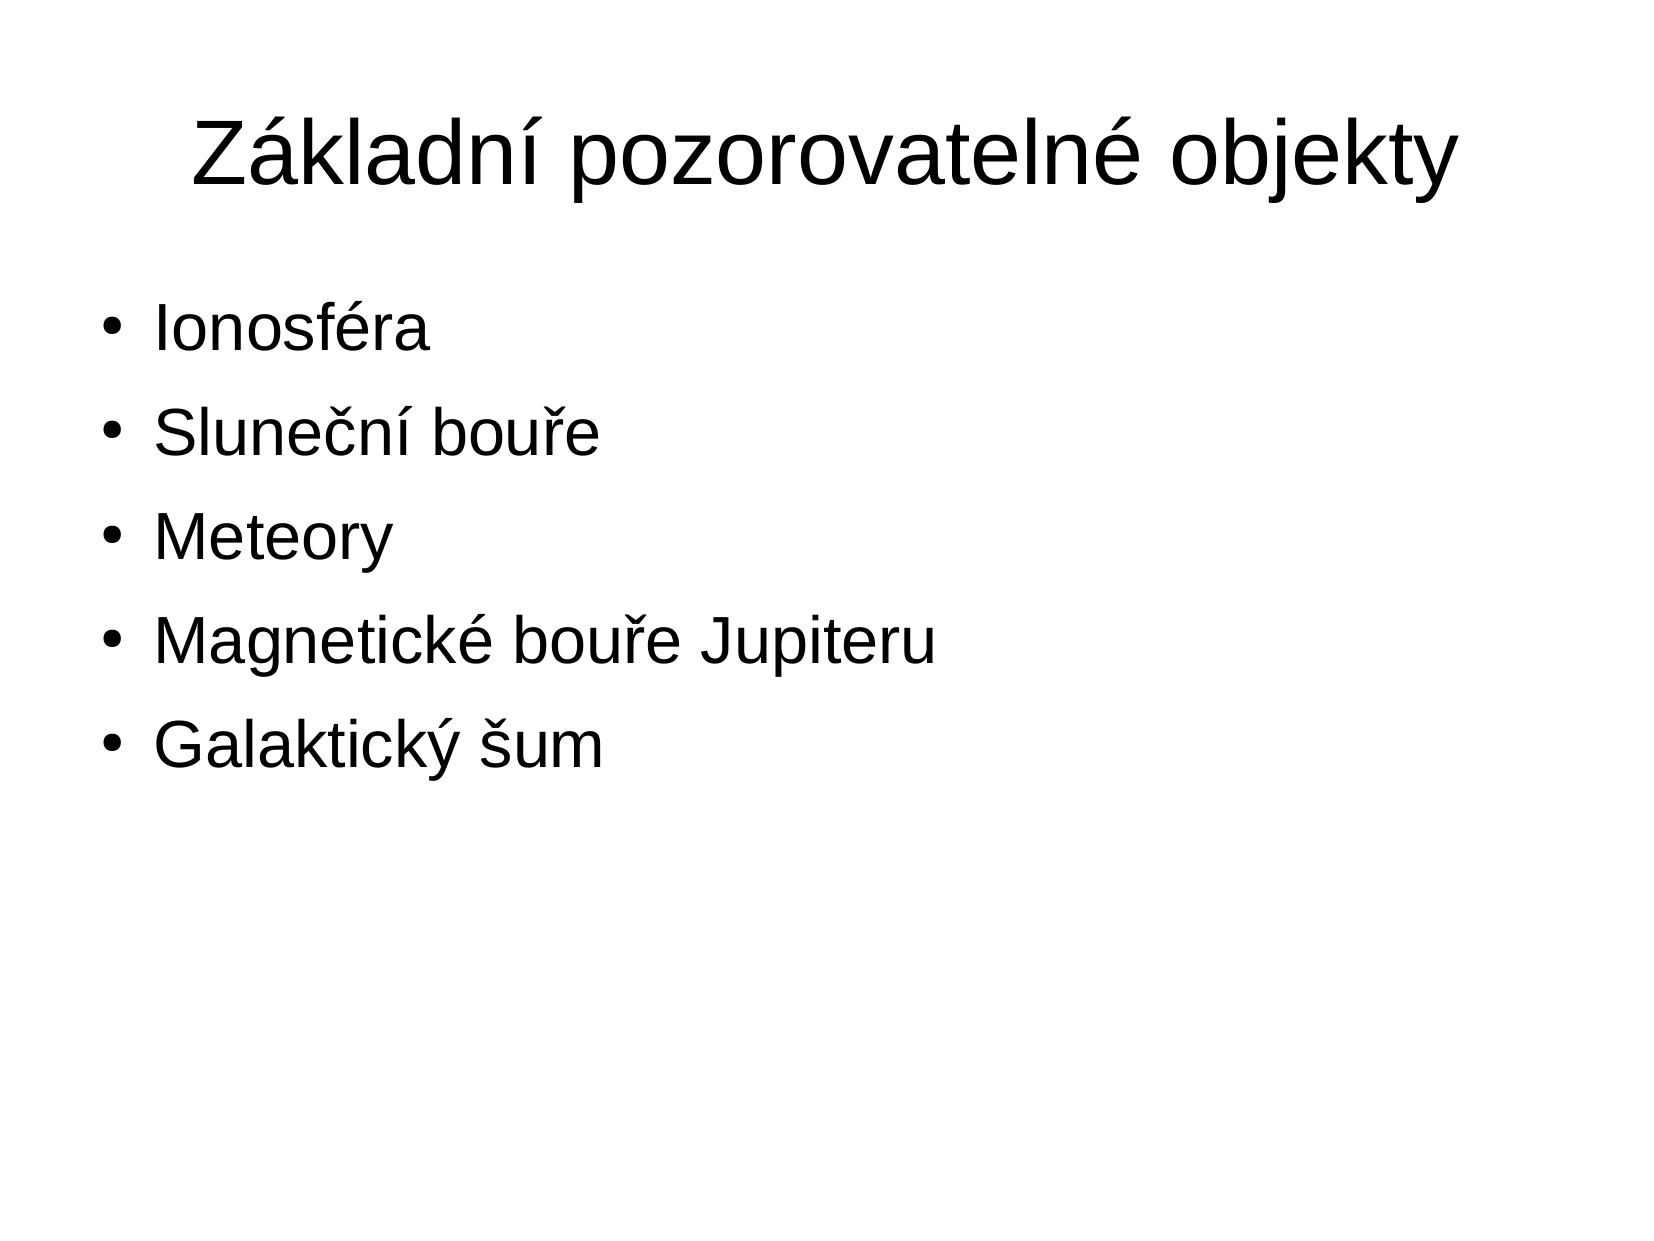

# Základní pozorovatelné objekty
Ionosféra
Sluneční bouře
Meteory
Magnetické bouře Jupiteru
Galaktický šum